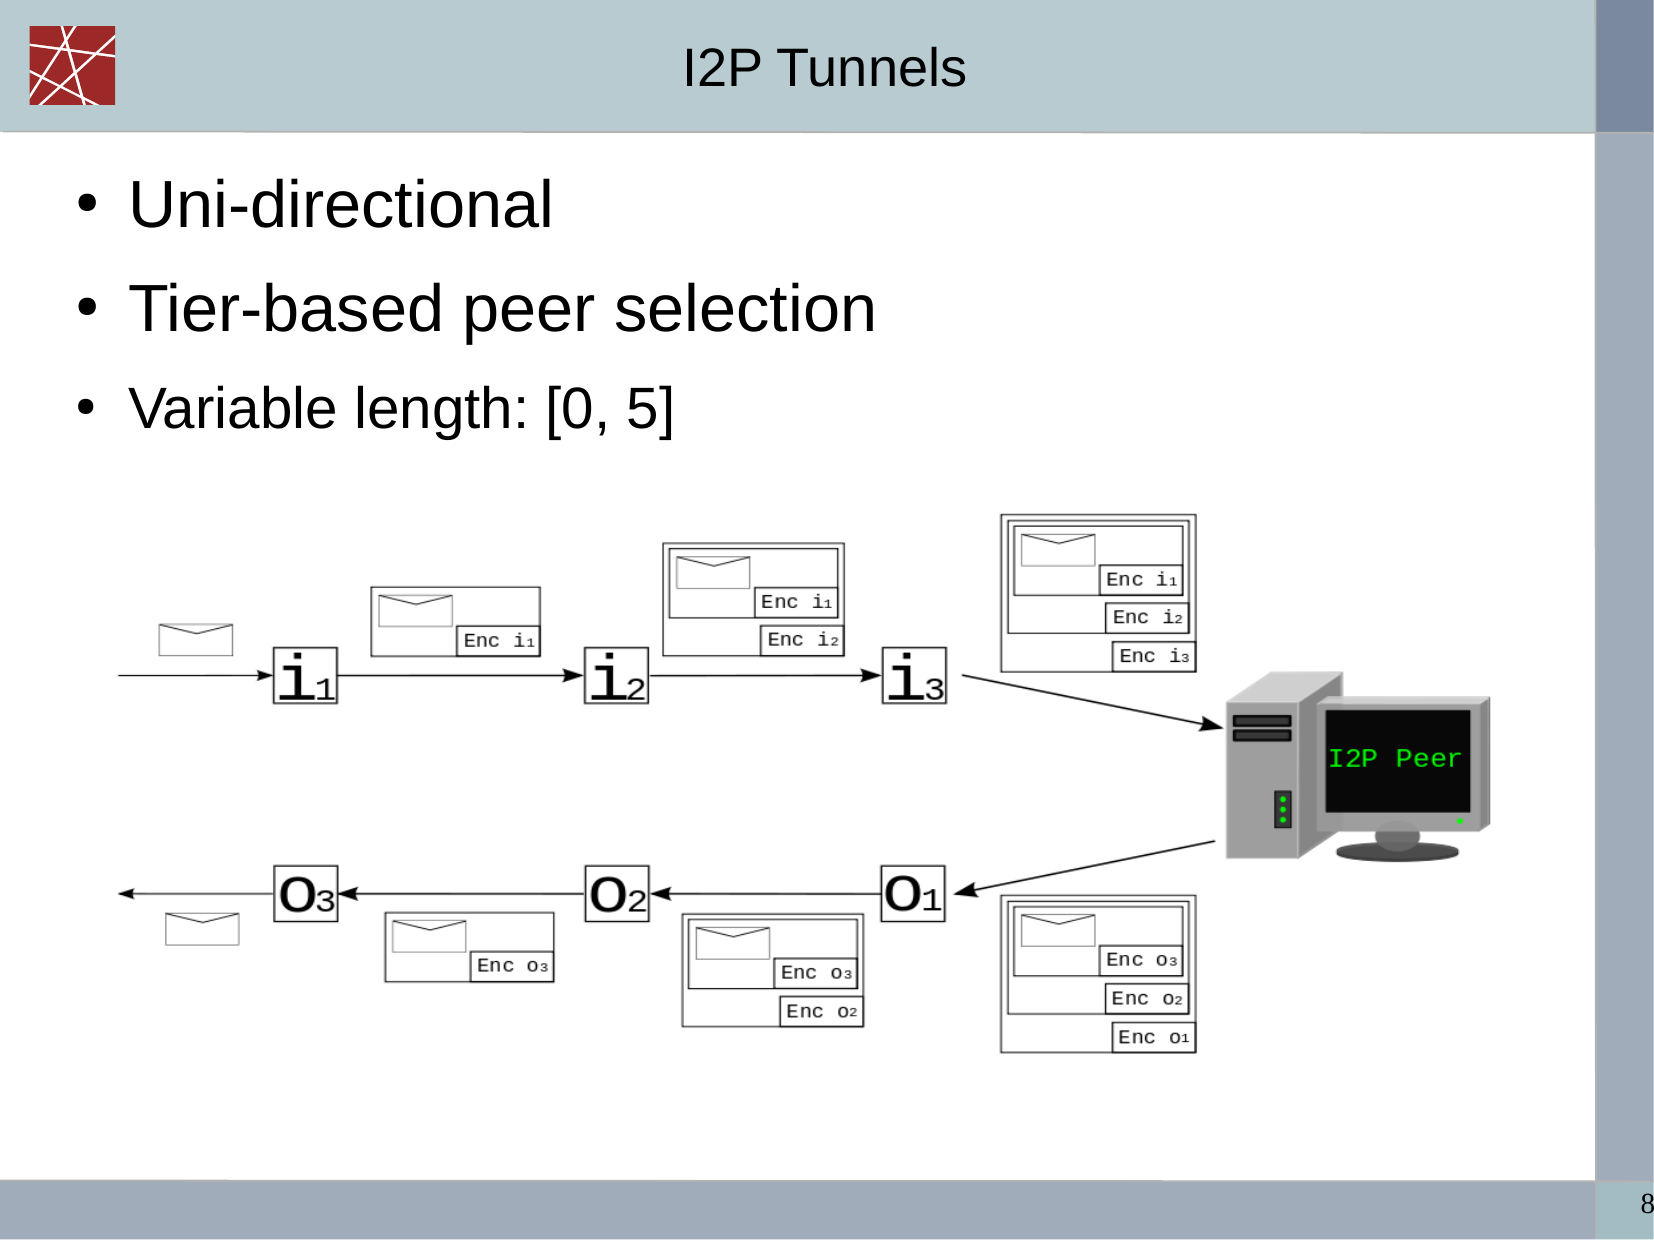

# I2P Tunnels
Uni-directional
Tier-based peer selection
Variable length: [0, 5]
8